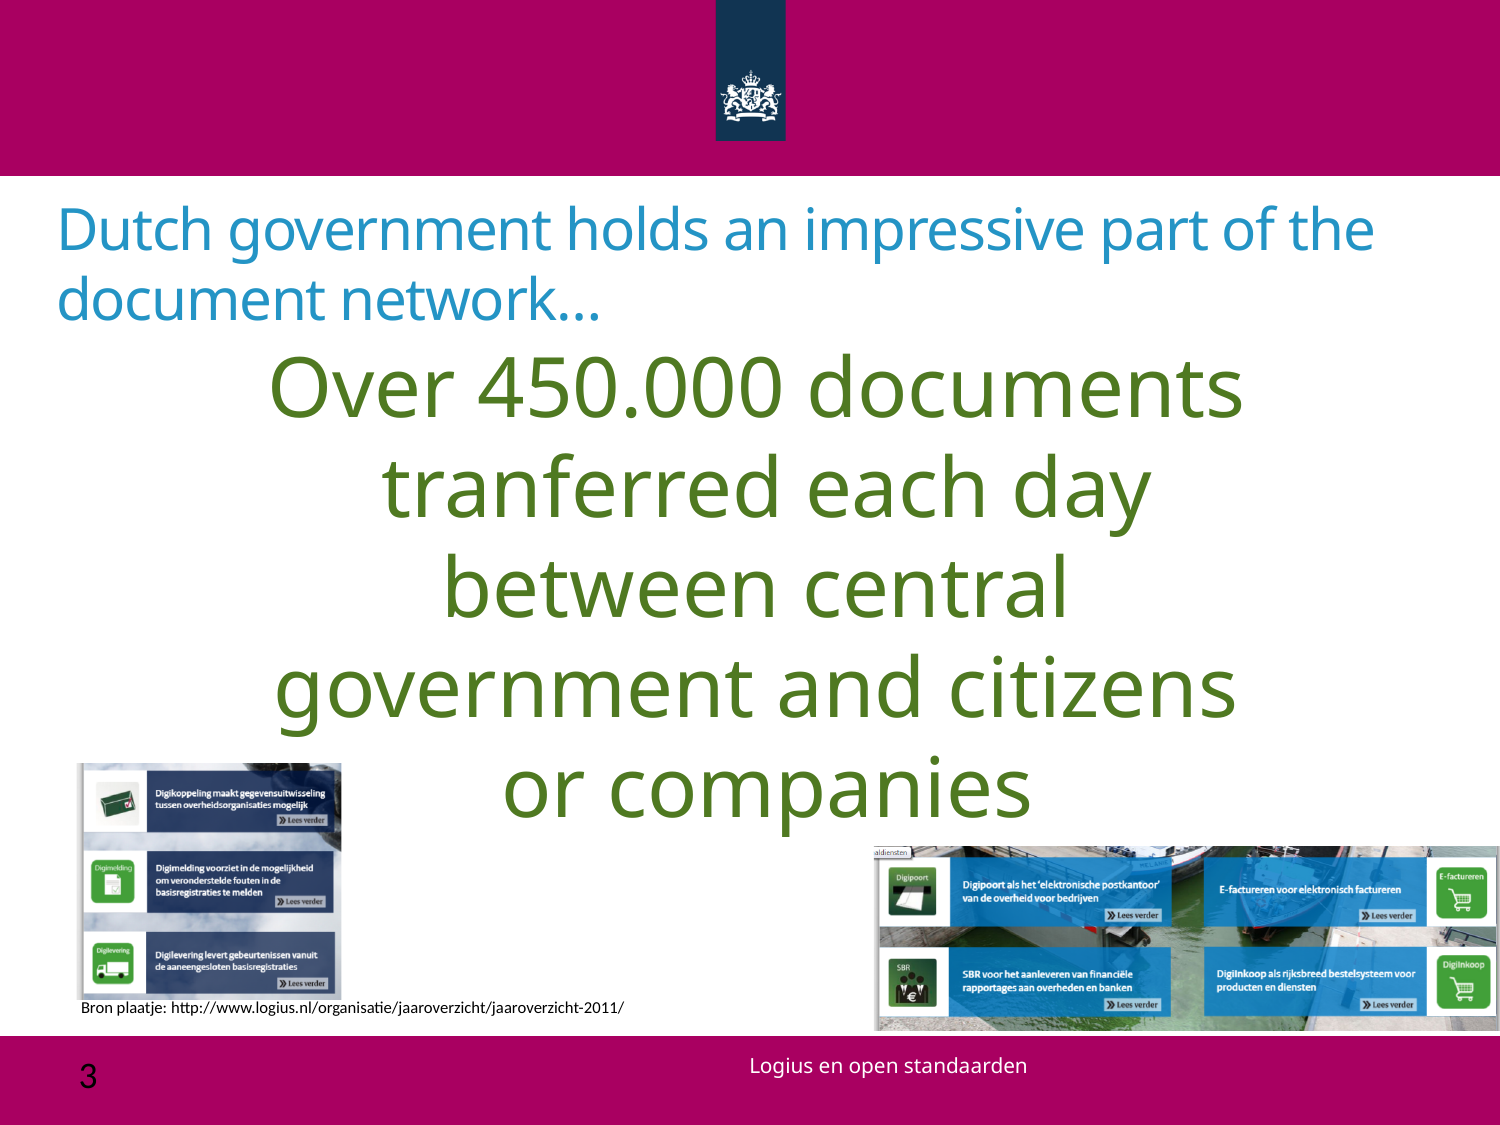

# Dutch government holds an impressive part of the document network…
Over 450.000 documents
 tranferred each day
 between central
government and citizens
 or companies
Bron plaatje: http://www.logius.nl/organisatie/jaaroverzicht/jaaroverzicht-2011/
Logius en open standaarden